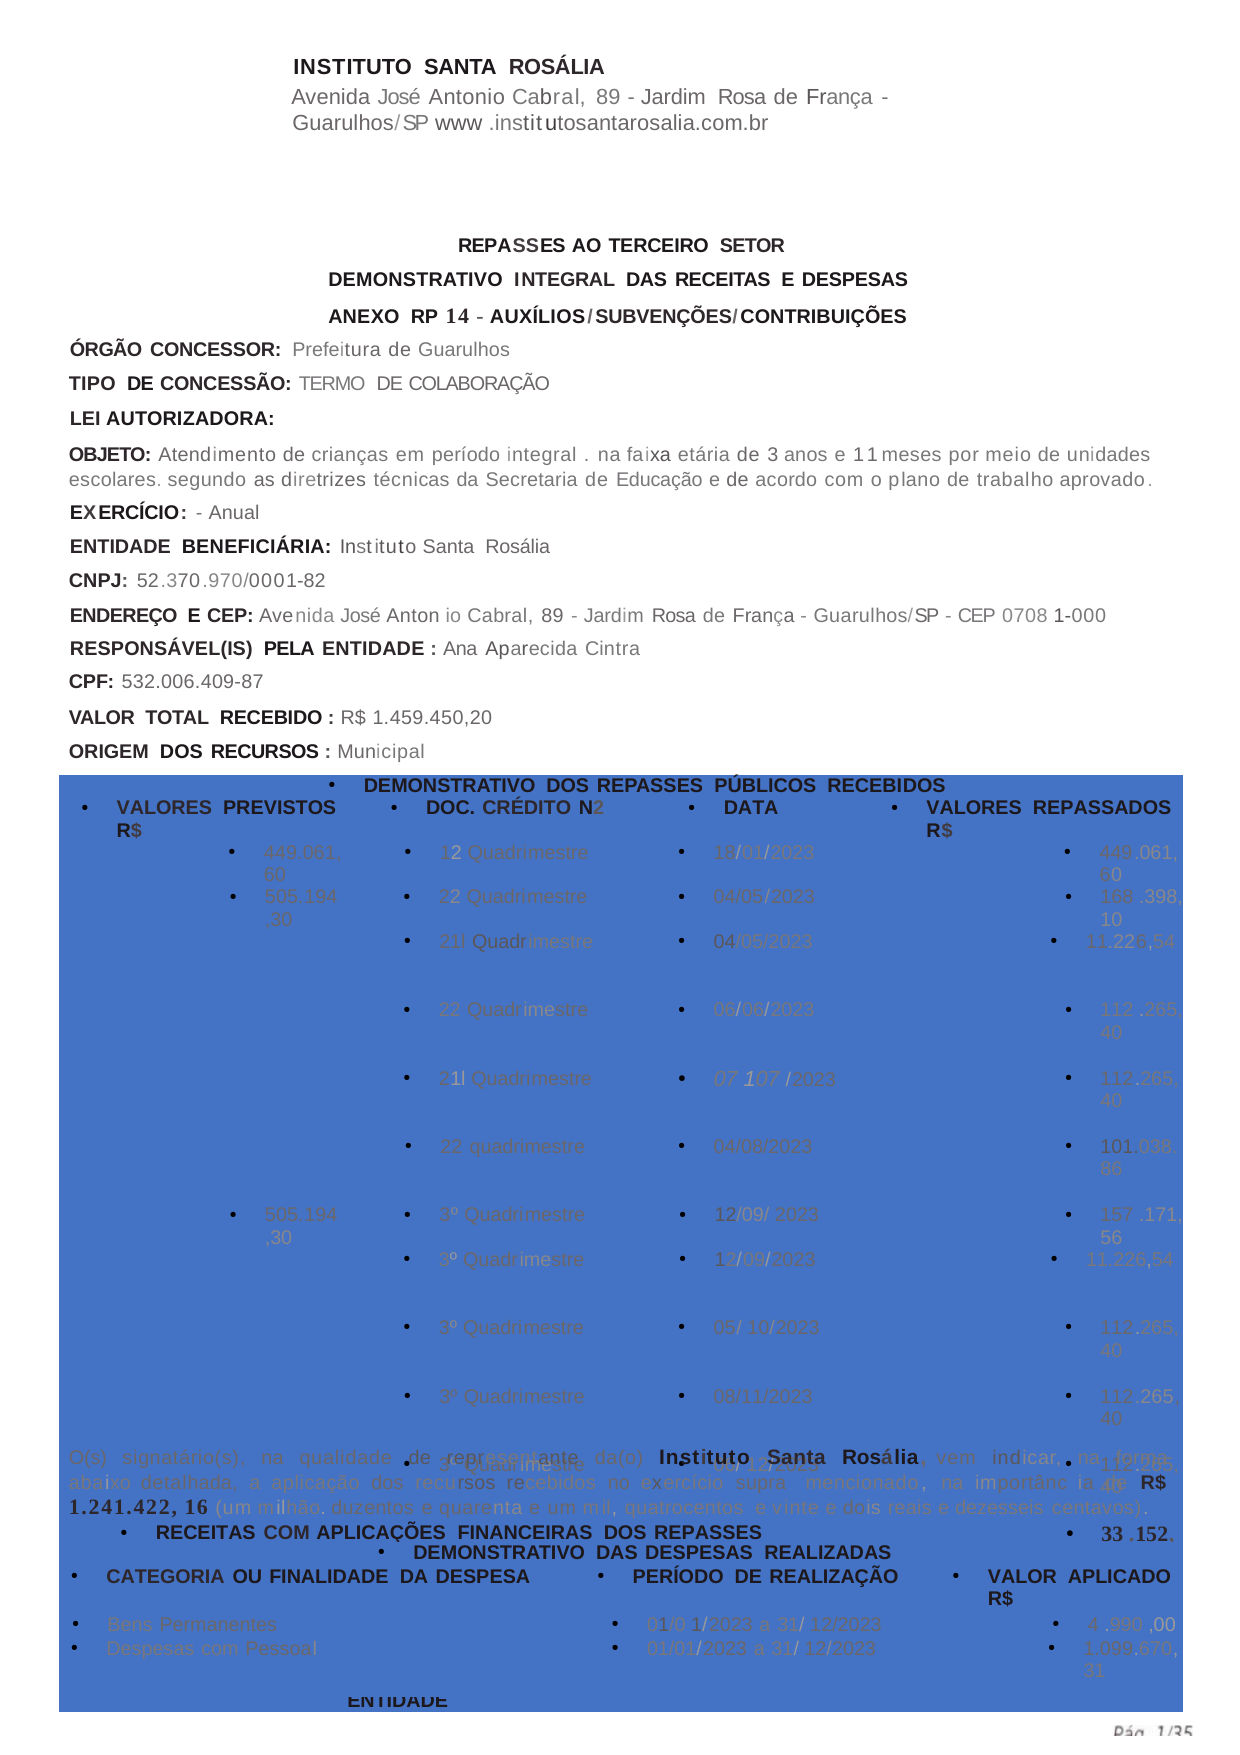

INSTITUTO SANTA ROSÁLIA
Avenida José Antonio Cabral, 89 - Jardim Rosa de França - Guarulhos/SP www .institutosantarosalia.com.br
REPASSES AO TERCEIRO SETOR DEMONSTRATIVO INTEGRAL DAS RECEITAS E DESPESAS ANEXO RP 14 - AUXÍLIOS/SUBVENÇÕES/CONTRIBUIÇÕES
ÓRGÃO CONCESSOR: Prefeitura de Guarulhos
TIPO DE CONCESSÃO: TERMO DE COLABORAÇÃO
LEI AUTORIZADORA:
OBJETO: Atendimento de crianças em período integral . na faixa etária de 3 anos e 11meses por meio de unidades escolares.segundo as diretrizes técnicas da Secretaria de Educação e de acordo com o plano de trabalho aprovado.
EXERCÍCIO: - Anual
ENTIDADE BENEFICIÁRIA: Instituto Santa Rosália
CNPJ: 52.370.970/0001-82
ENDEREÇO E CEP: Avenida José Anton io Cabral, 89 - Jardim Rosa de França - Guarulhos/SP - CEP 0708 1-000
RESPONSÁVEL(IS) PELA ENTIDADE : Ana Aparecida Cintra
CPF: 532.006.409-87
VALOR TOTAL RECEBIDO : R$ 1.459.450,20
ORIGEM DOS RECURSOS : Municipal
| DEMONSTRATIVO DOS REPASSES PÚBLICOS RECEBIDOS | | | |
| --- | --- | --- | --- |
| VALORES PREVISTOS R$ | DOC. CRÉDITO N2 | DATA | VALORES REPASSADOS R$ |
| 449.061,60 | 12 Quadrimestre | 18/01/2023 | 449.061,60 |
| 505.194,30 | 22 Quadrimestre | 04/05/2023 | 168 .398,10 |
| | 21l Quadrimestre | 04/05/2023 | 11.226,54 |
| | 22 Quadrimestre | 06/06/2023 | 112 .265,40 |
| | 21l Quadrimestre | 07 107 /2023 | 112.265,40 |
| | 22 quadrimestre | 04/08/2023 | 101.038.86 |
| 505.194,30 | 3º Quadrimestre | 12/09/ 2023 | 157 .171,56 |
| | 3º Quadrimestre | 12/09/2023 | 11.226,54 |
| | 3º Quadrimestre | 05/ 10/2023 | 112.265,40 |
| | 3º Quadrimestre | 08/11/2023 | 112.265,40 |
| | 3º Quadrimestre | 06/ 12/2023 | 112.265,40 |
| RECEITAS COM APLICAÇÕES FINANCEIRAS DOS REPASSES PÚBLICOS | | | 33 .152,83 |
| SALDO ANTERIOR | | | 258.636,66 |
| TOTAL | | | 1.751.239,69 |
| RECURSOS PRÓPR IOS APLICADOS PELA ENTIDADE | | | 20,96 |
O(s) signatário(s), na qualidade de representante da(o) Instituto Santa Rosália, vem indicar, na forma abaixo detalhada, a aplicação dos recursos recebidos no exercício supra mencionado, na importânc ia de R$ 1.241.422, 16 (um milhão.duzentos e quarenta e um mil, quatrocentos e vinte e dois reais e dezesseis centavos).
| DEMONSTRATIVO DAS DESPESAS REALIZADAS | | | |
| --- | --- | --- | --- |
| CATEGORIA OU FINALIDADE DA DESPESA | | PERÍODO DE REALIZAÇÃO | VALOR APLICADO R$ |
| Bens Permanentes | | 01/0 1/2023 a 31/ 12/2023 | 4 .990 ,00 |
| Despesas com Pessoal | | 01/01/2023 a 31/ 12/2023 | 1.099.670,31 |